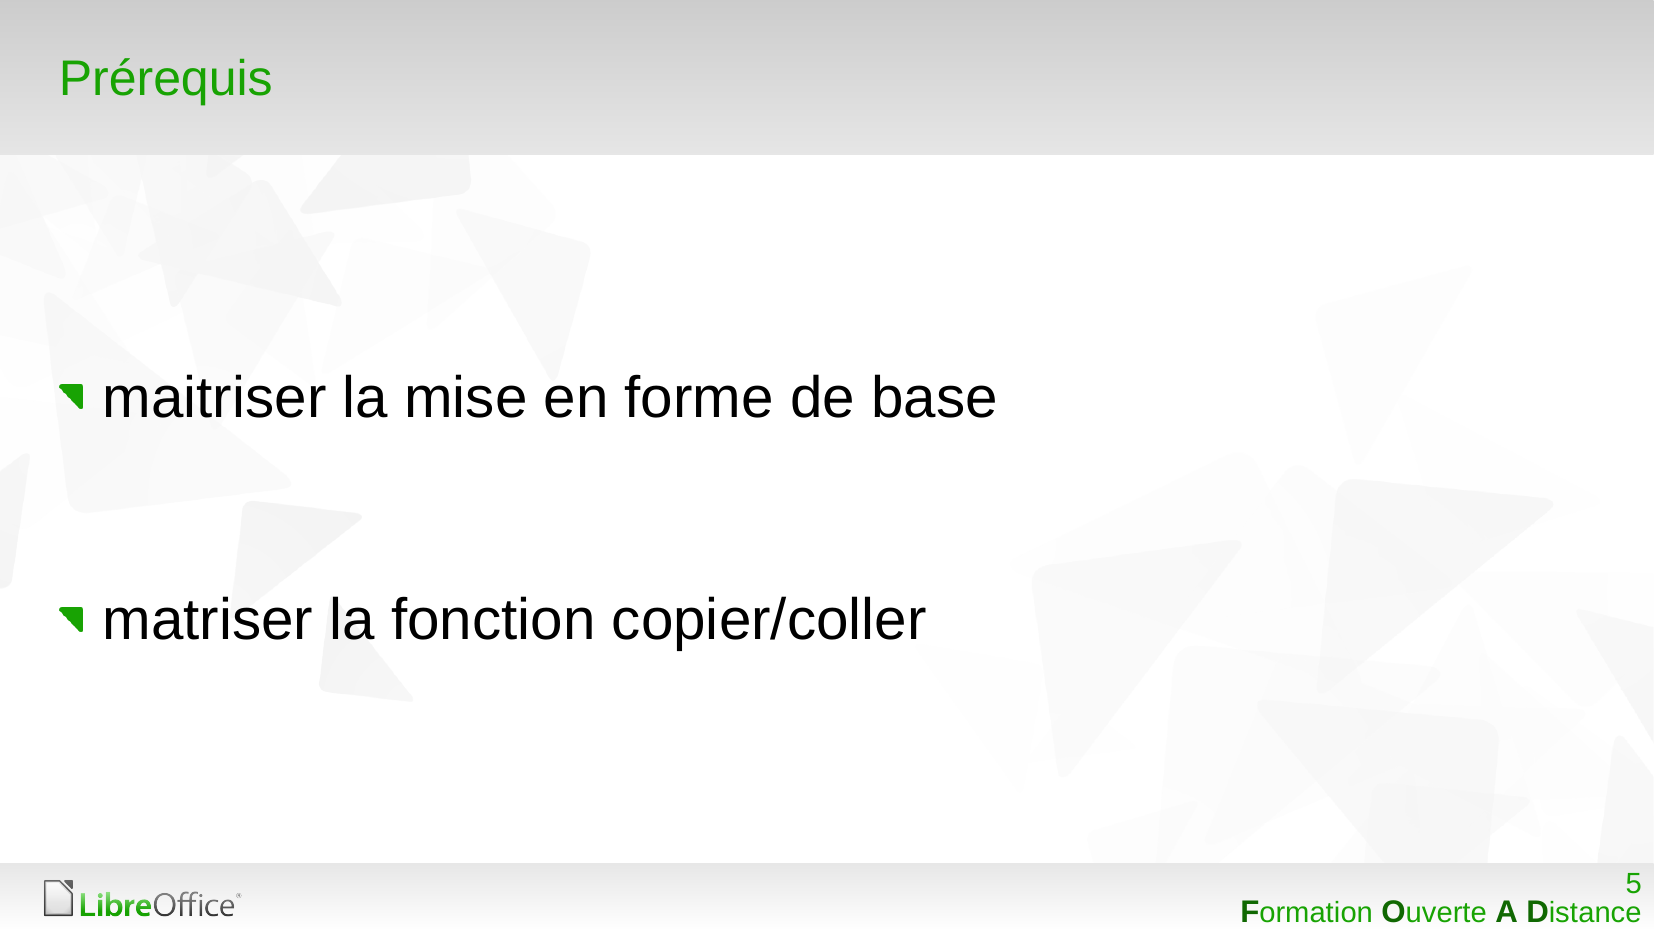

# Prérequis
maitriser la mise en forme de base
matriser la fonction copier/coller
5